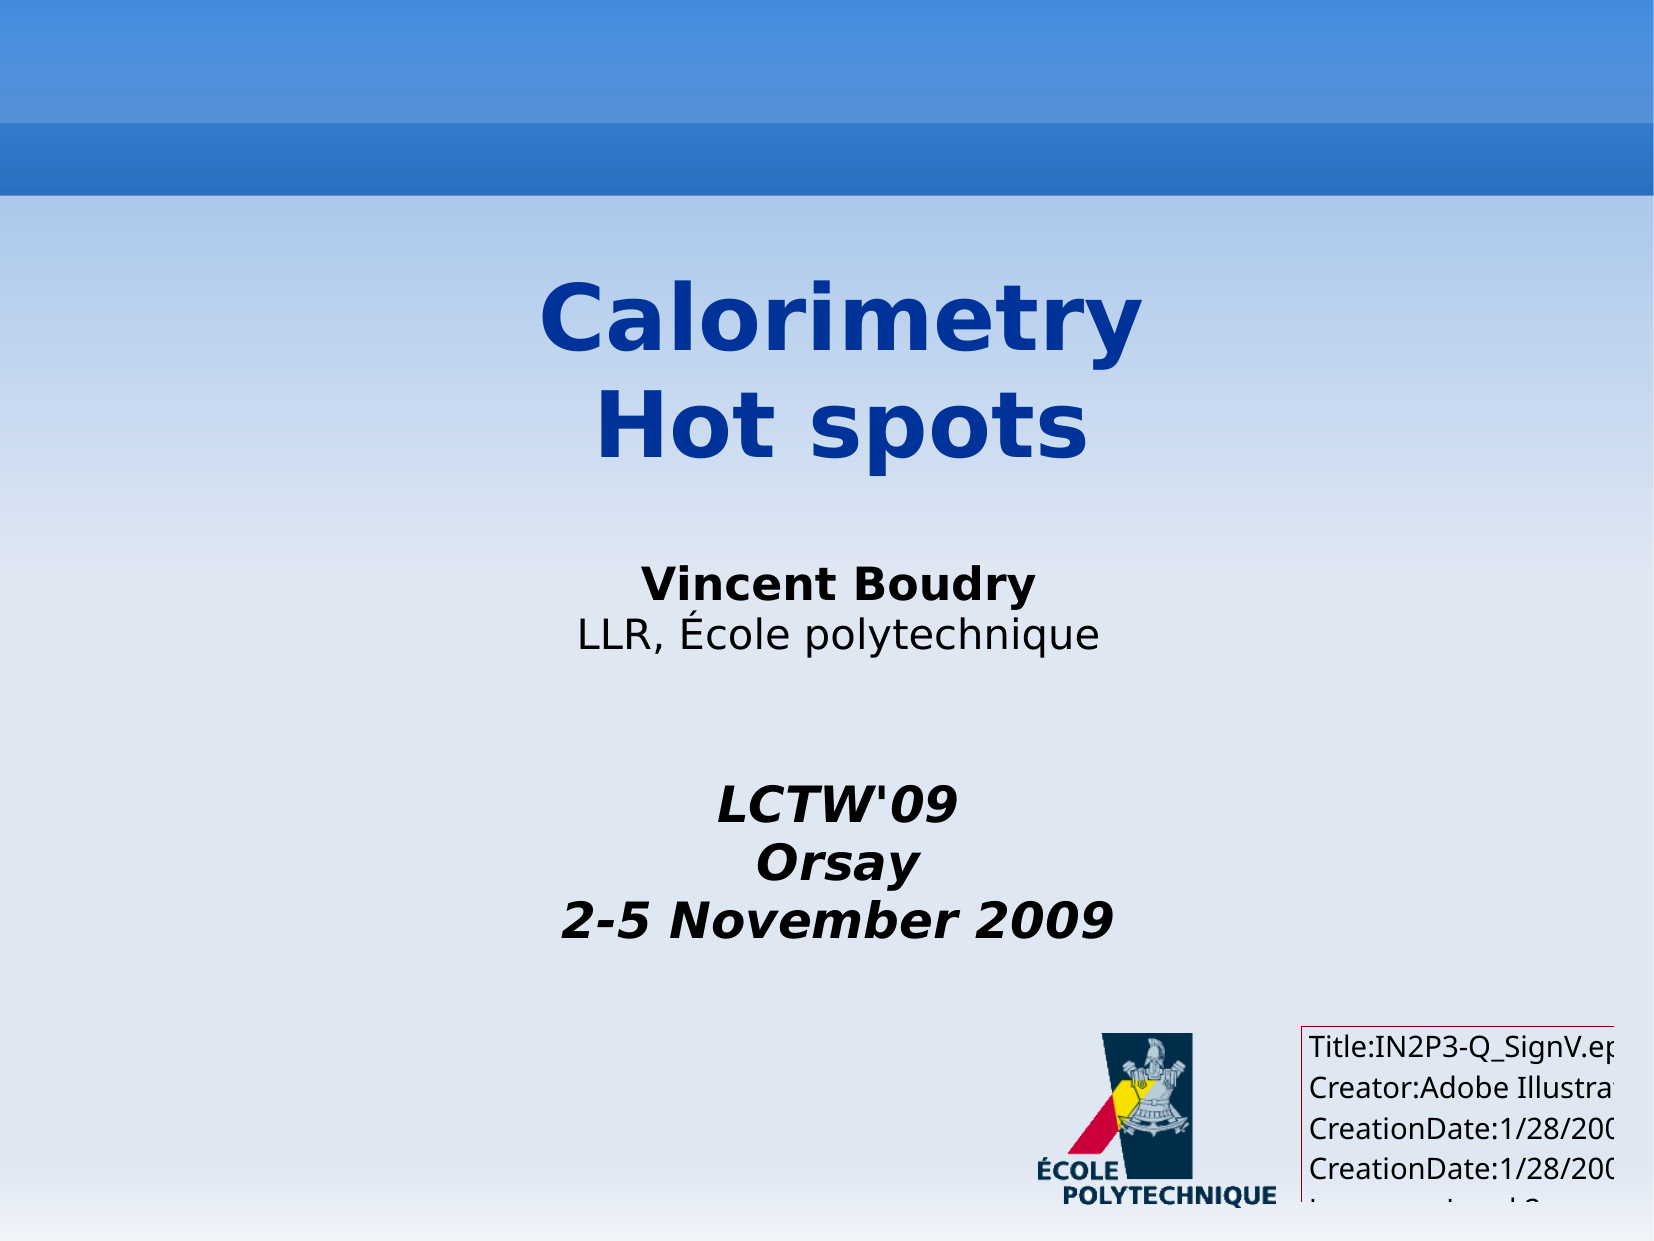

Calorimetry
Hot spots
# Vincent Boudry
LLR, École polytechnique
LCTW'09
Orsay
2-5 November 2009